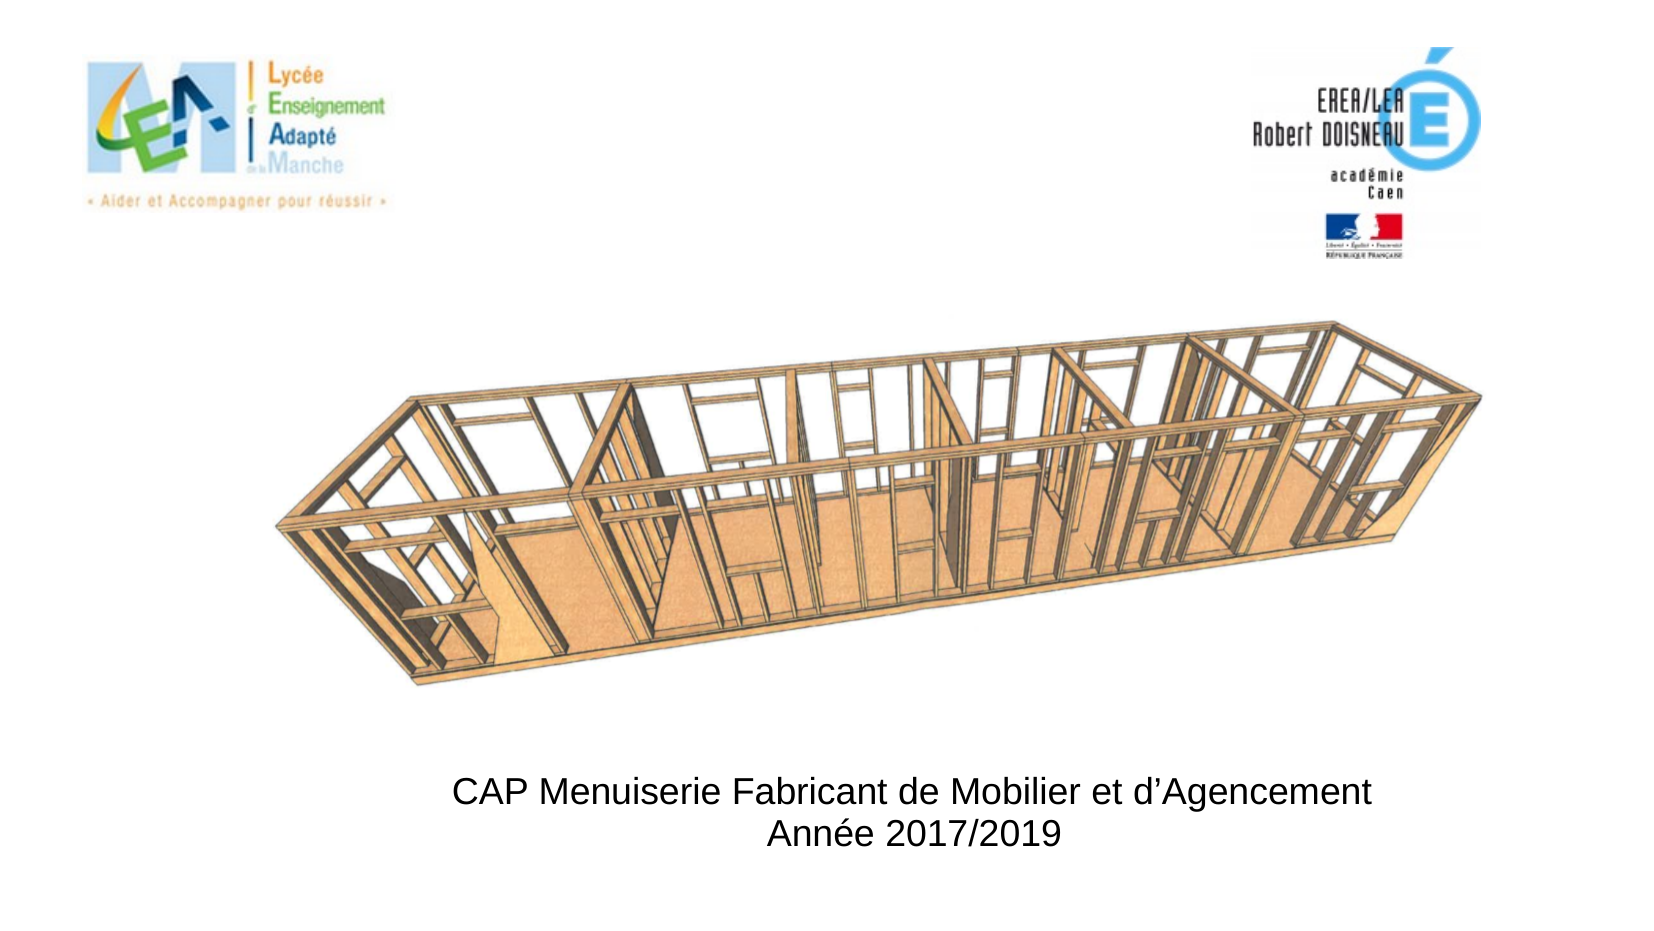

CAP Menuiserie Fabricant de Mobilier et d’Agencement
 Année 2017/2019